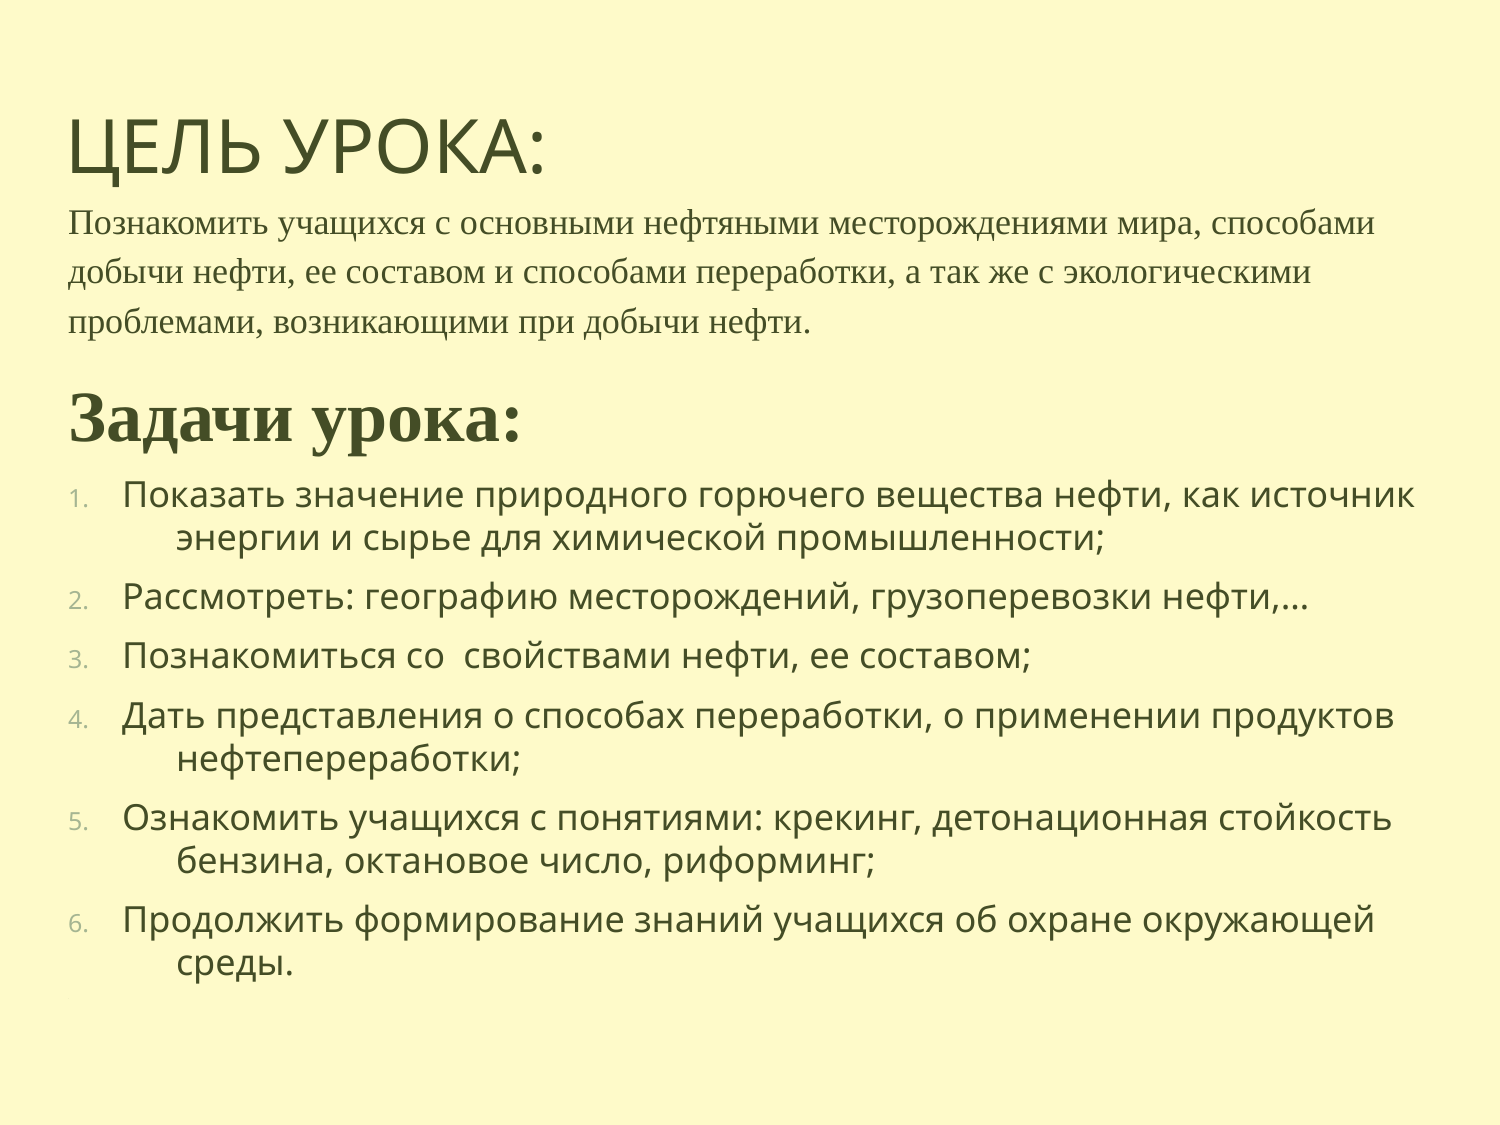

# Цель урока:
Познакомить учащихся с основными нефтяными месторождениями мира, способами добычи нефти, ее составом и способами переработки, а так же с экологическими проблемами, возникающими при добычи нефти.
Задачи урока:
Показать значение природного горючего вещества нефти, как источник энергии и сырье для химической промышленности;
Рассмотреть: географию месторождений, грузоперевозки нефти,…
Познакомиться со свойствами нефти, ее составом;
Дать представления о способах переработки, о применении продуктов нефтепереработки;
Ознакомить учащихся с понятиями: крекинг, детонационная стойкость бензина, октановое число, риформинг;
Продолжить формирование знаний учащихся об охране окружающей среды.